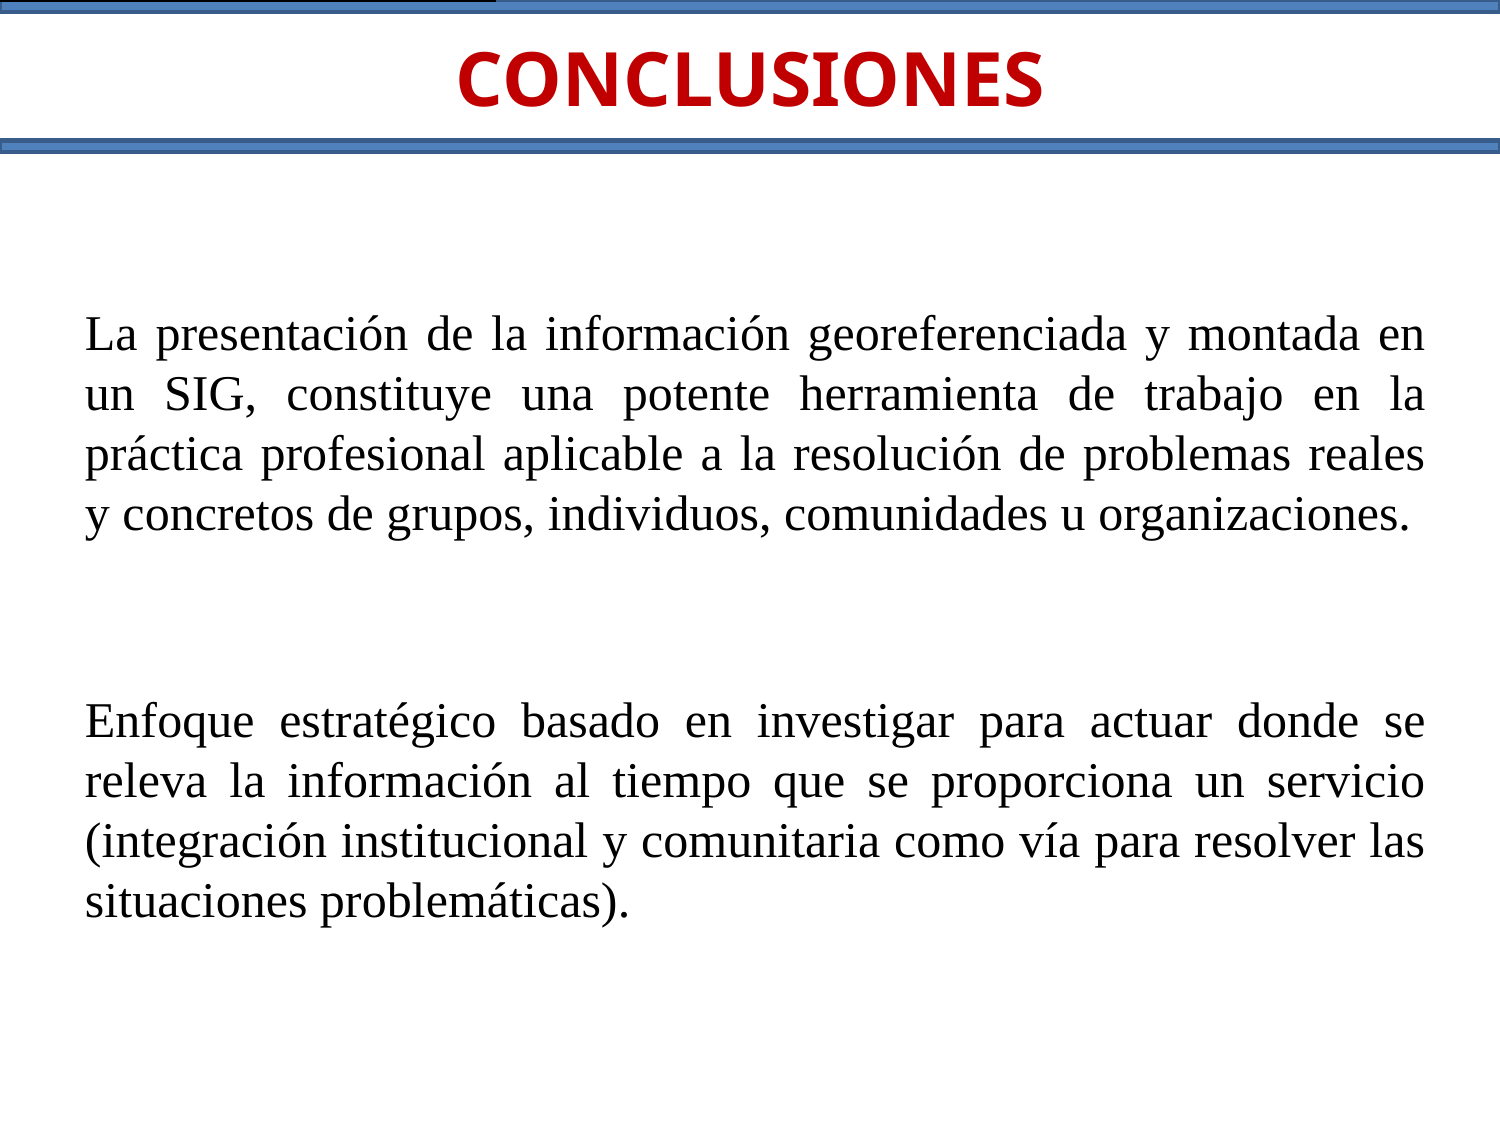

CONCLUSIONES
La presentación de la información georeferenciada y montada en un SIG, constituye una potente herramienta de trabajo en la práctica profesional aplicable a la resolución de problemas reales y concretos de grupos, individuos, comunidades u organizaciones.
Enfoque estratégico basado en investigar para actuar donde se releva la información al tiempo que se proporciona un servicio (integración institucional y comunitaria como vía para resolver las situaciones problemáticas).